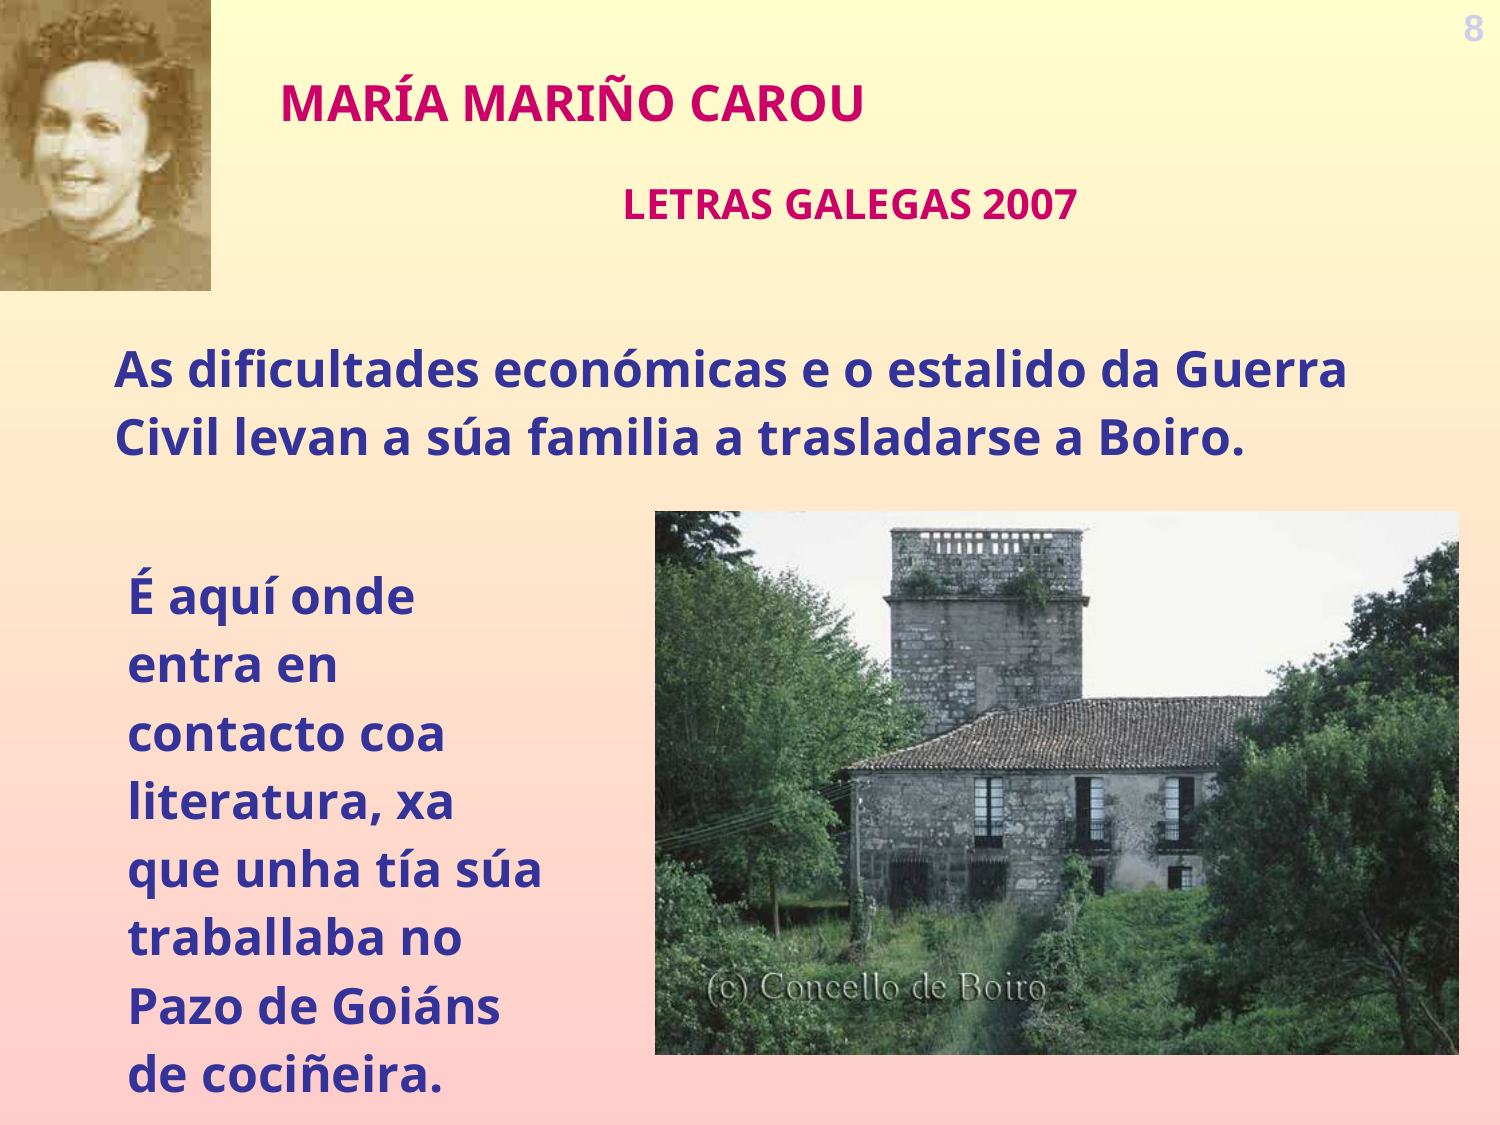

8
MARÍA MARIÑO CAROU
LETRAS GALEGAS 2007
As dificultades económicas e o estalido da Guerra Civil levan a súa familia a trasladarse a Boiro.
É aquí onde entra en contacto coa literatura, xa que unha tía súa traballaba no Pazo de Goiáns de cociñeira.